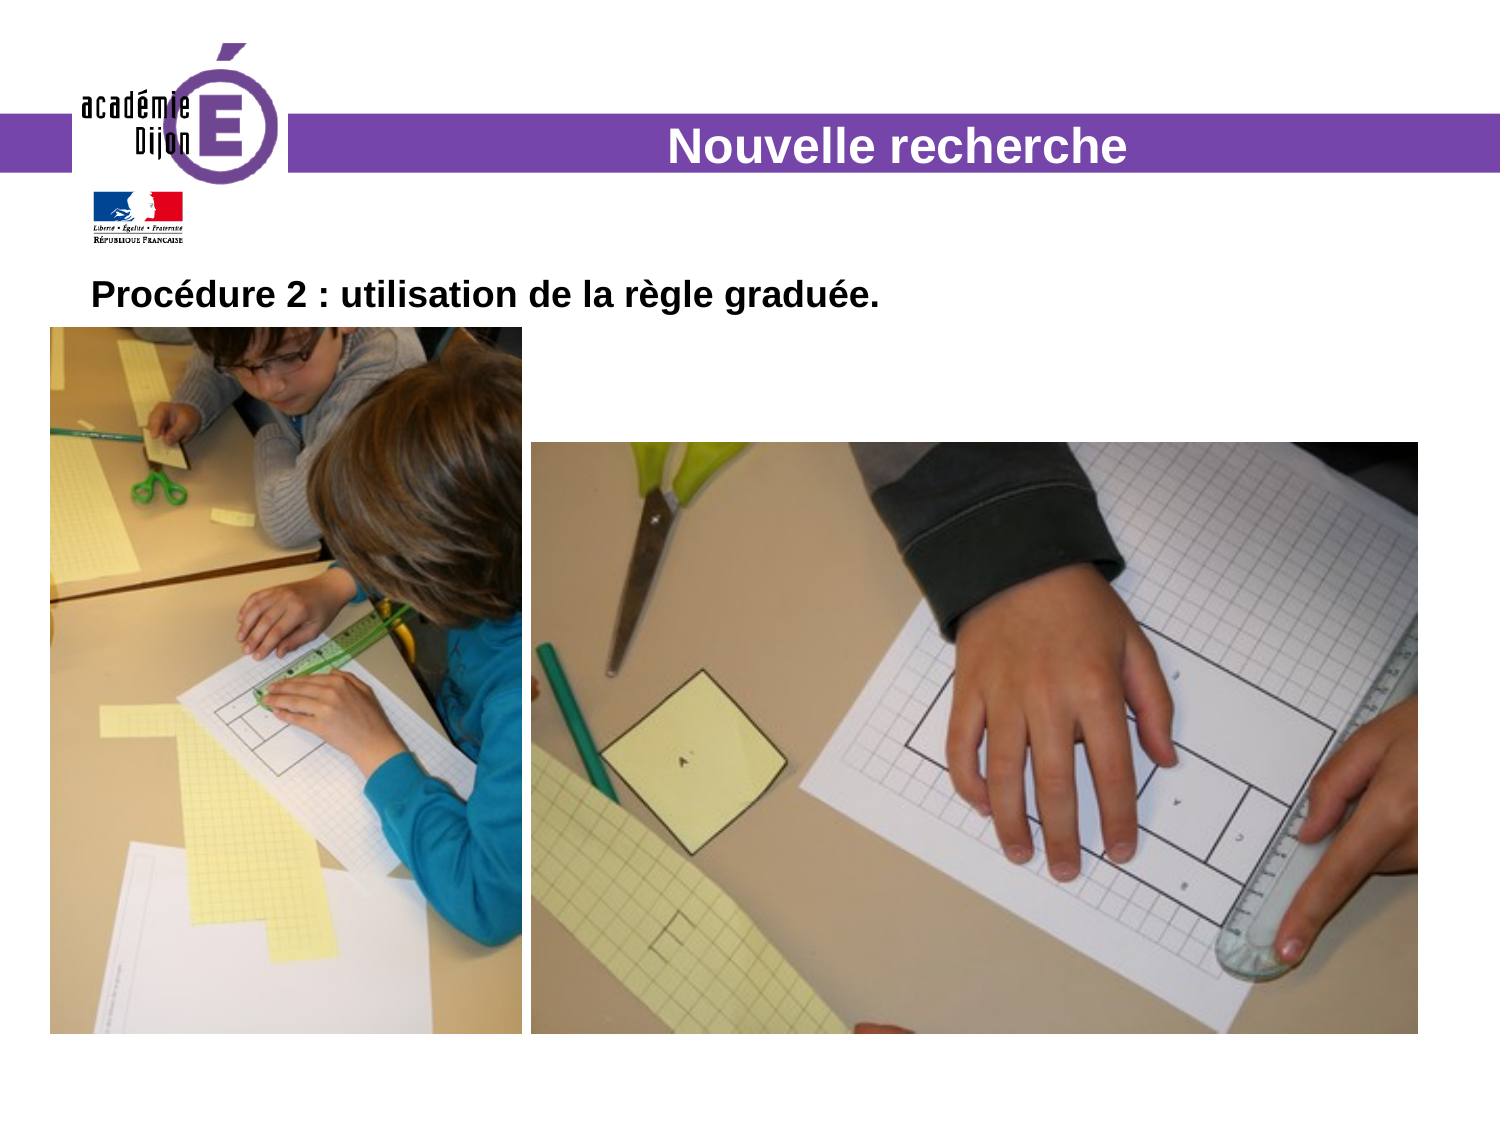

# Nouvelle recherche
Procédure 2 : utilisation de la règle graduée.